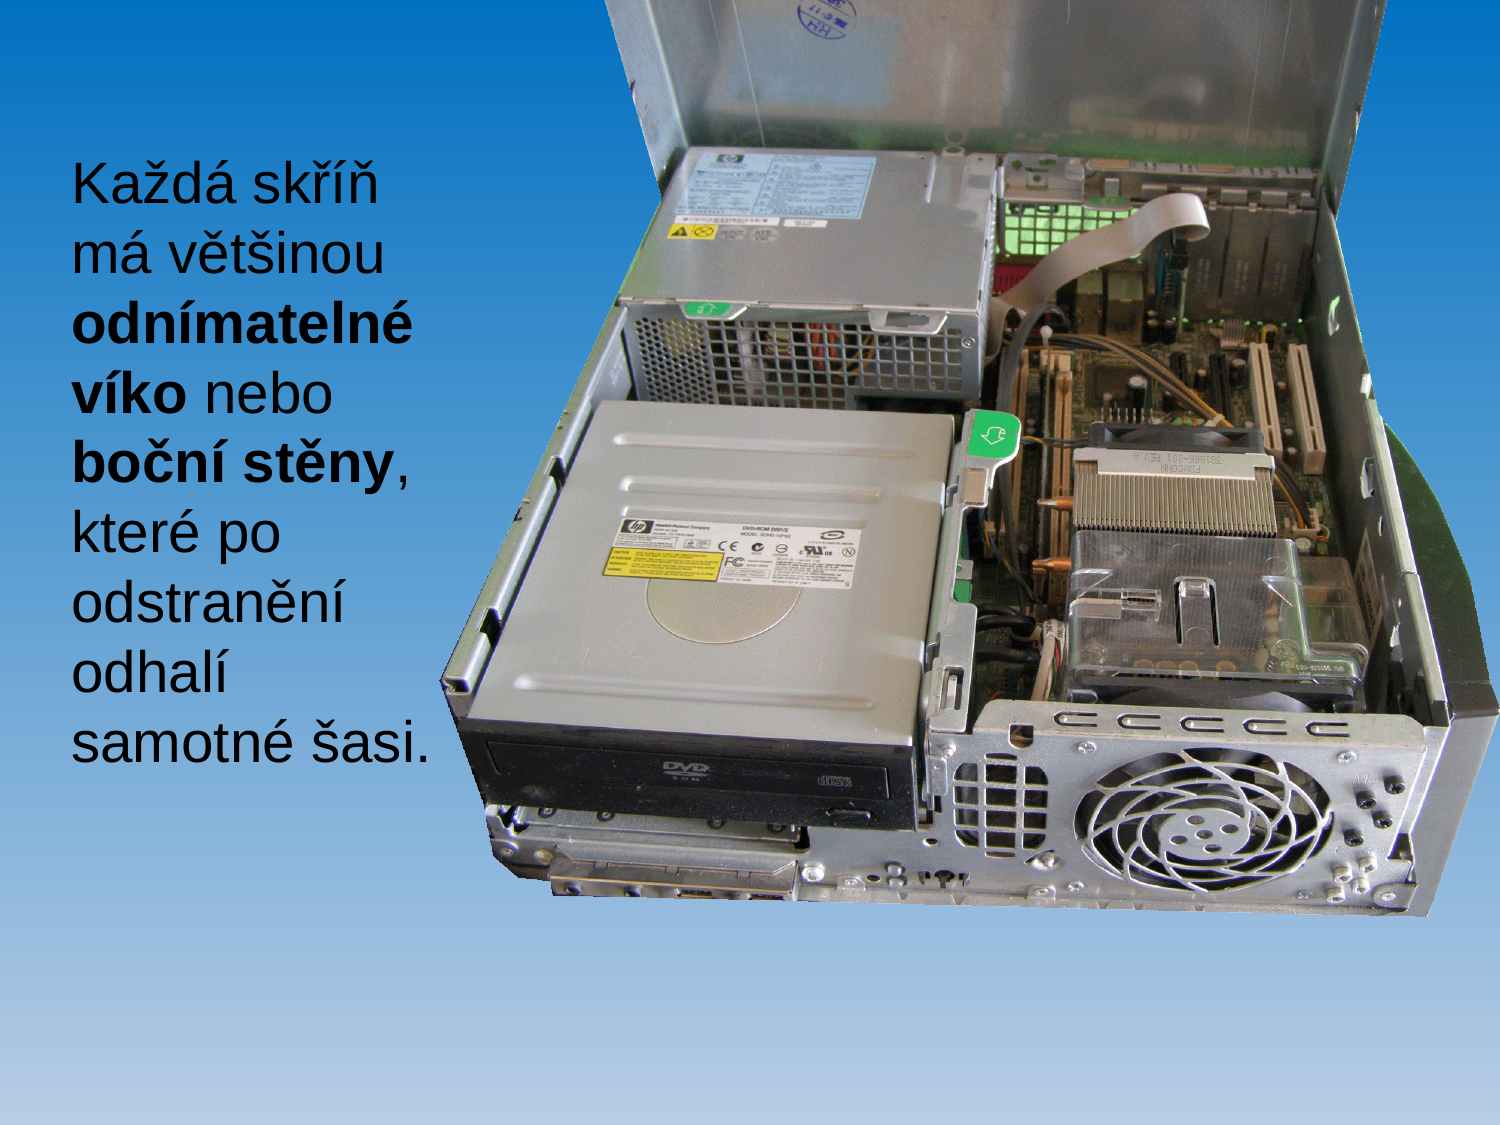

# Každá skříň má většinou odnímatelné víko nebo boční stěny, které po odstranění odhalí samotné šasi.